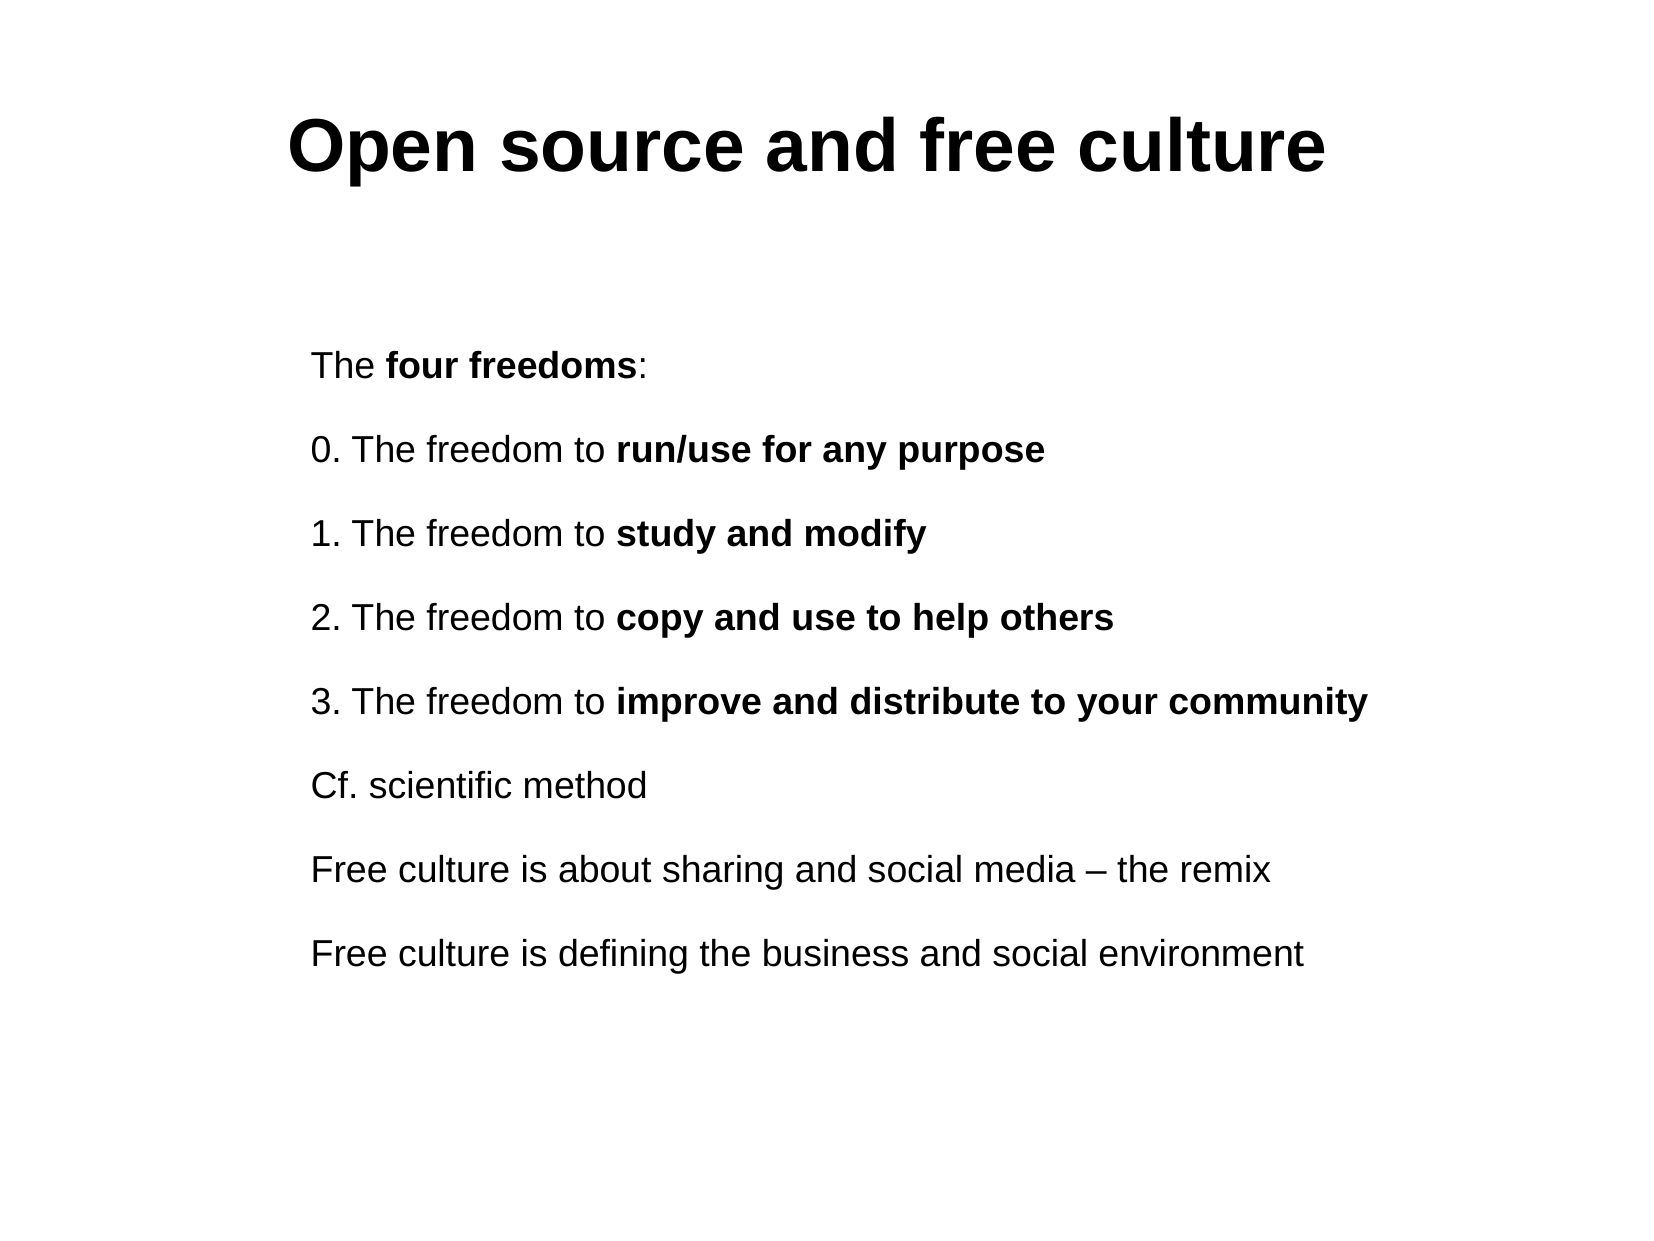

Open source and free culture
The four freedoms:
0. The freedom to run/use for any purpose
1. The freedom to study and modify
2. The freedom to copy and use to help others
3. The freedom to improve and distribute to your community
Cf. scientific method
Free culture is about sharing and social media – the remix
Free culture is defining the business and social environment